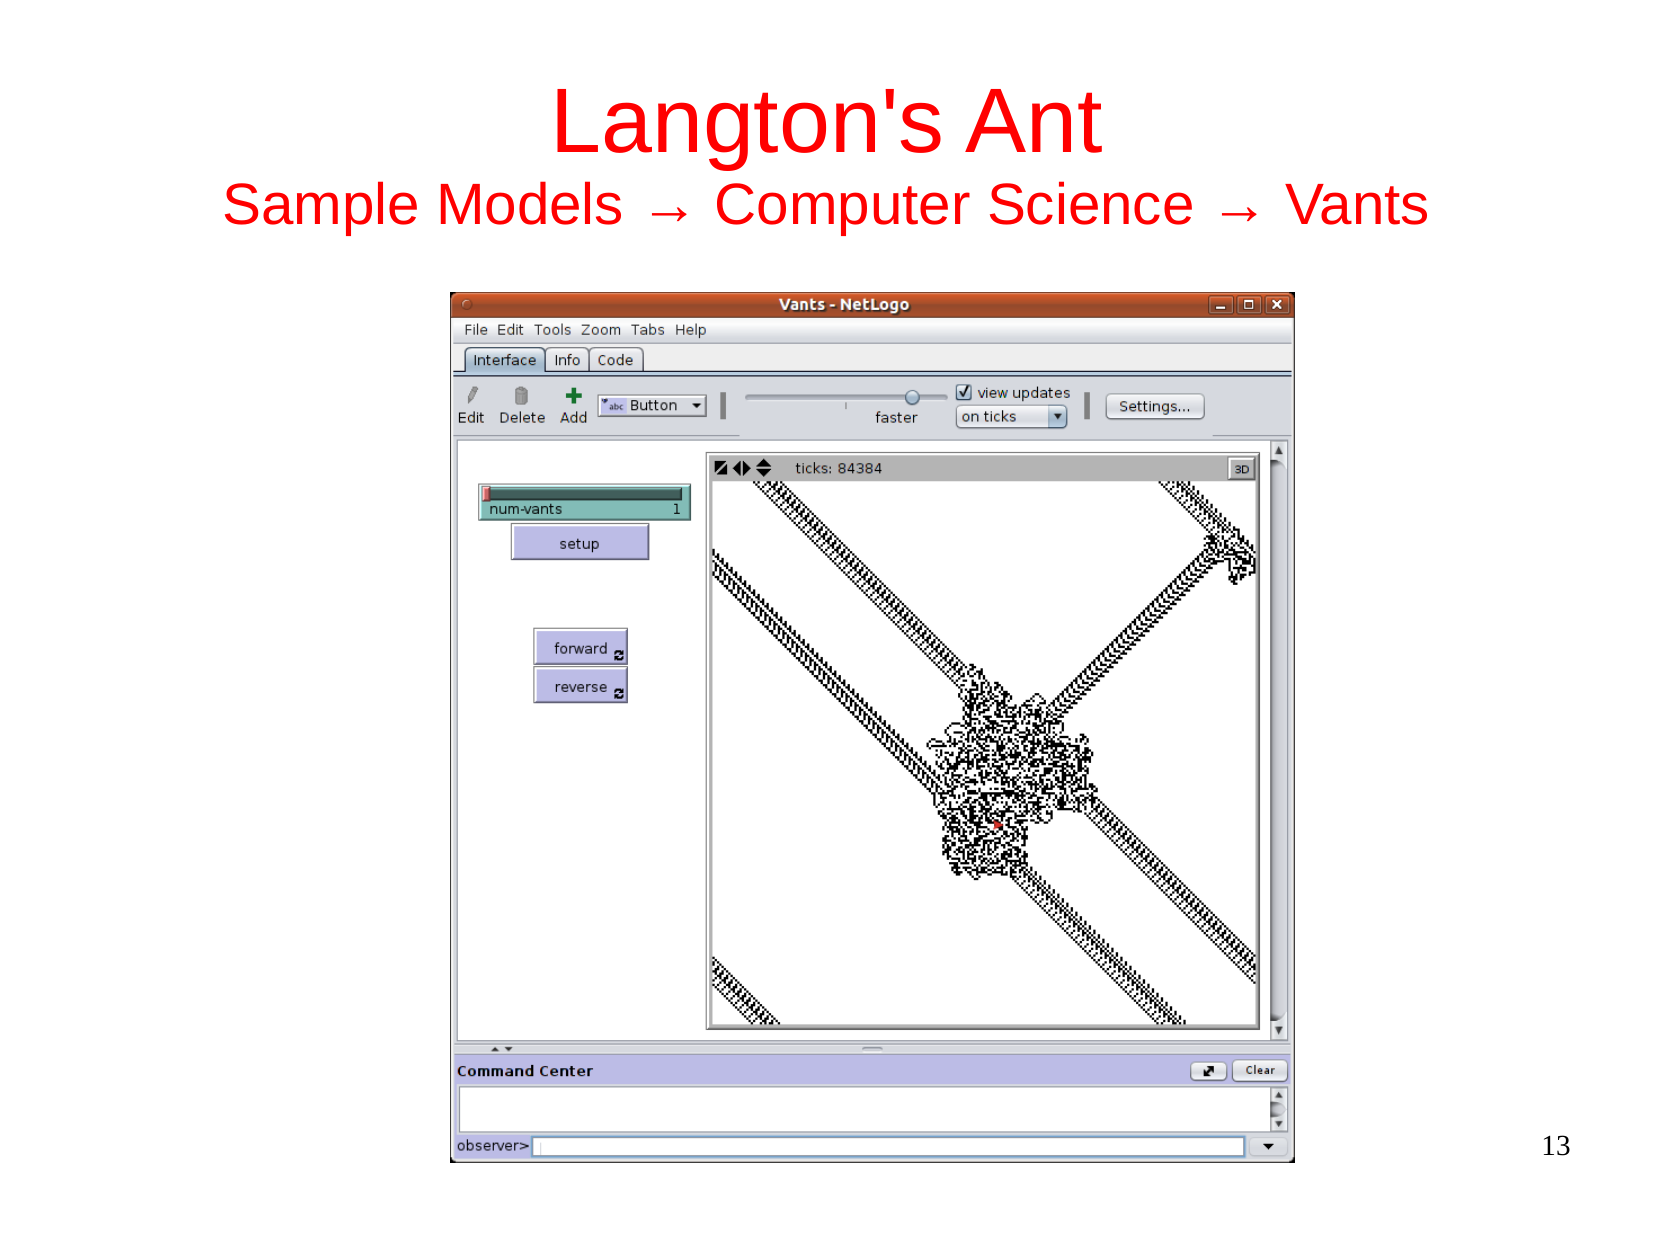

# Langton's Ant Sample Models → Computer Science → Vants
Complex Systems
13